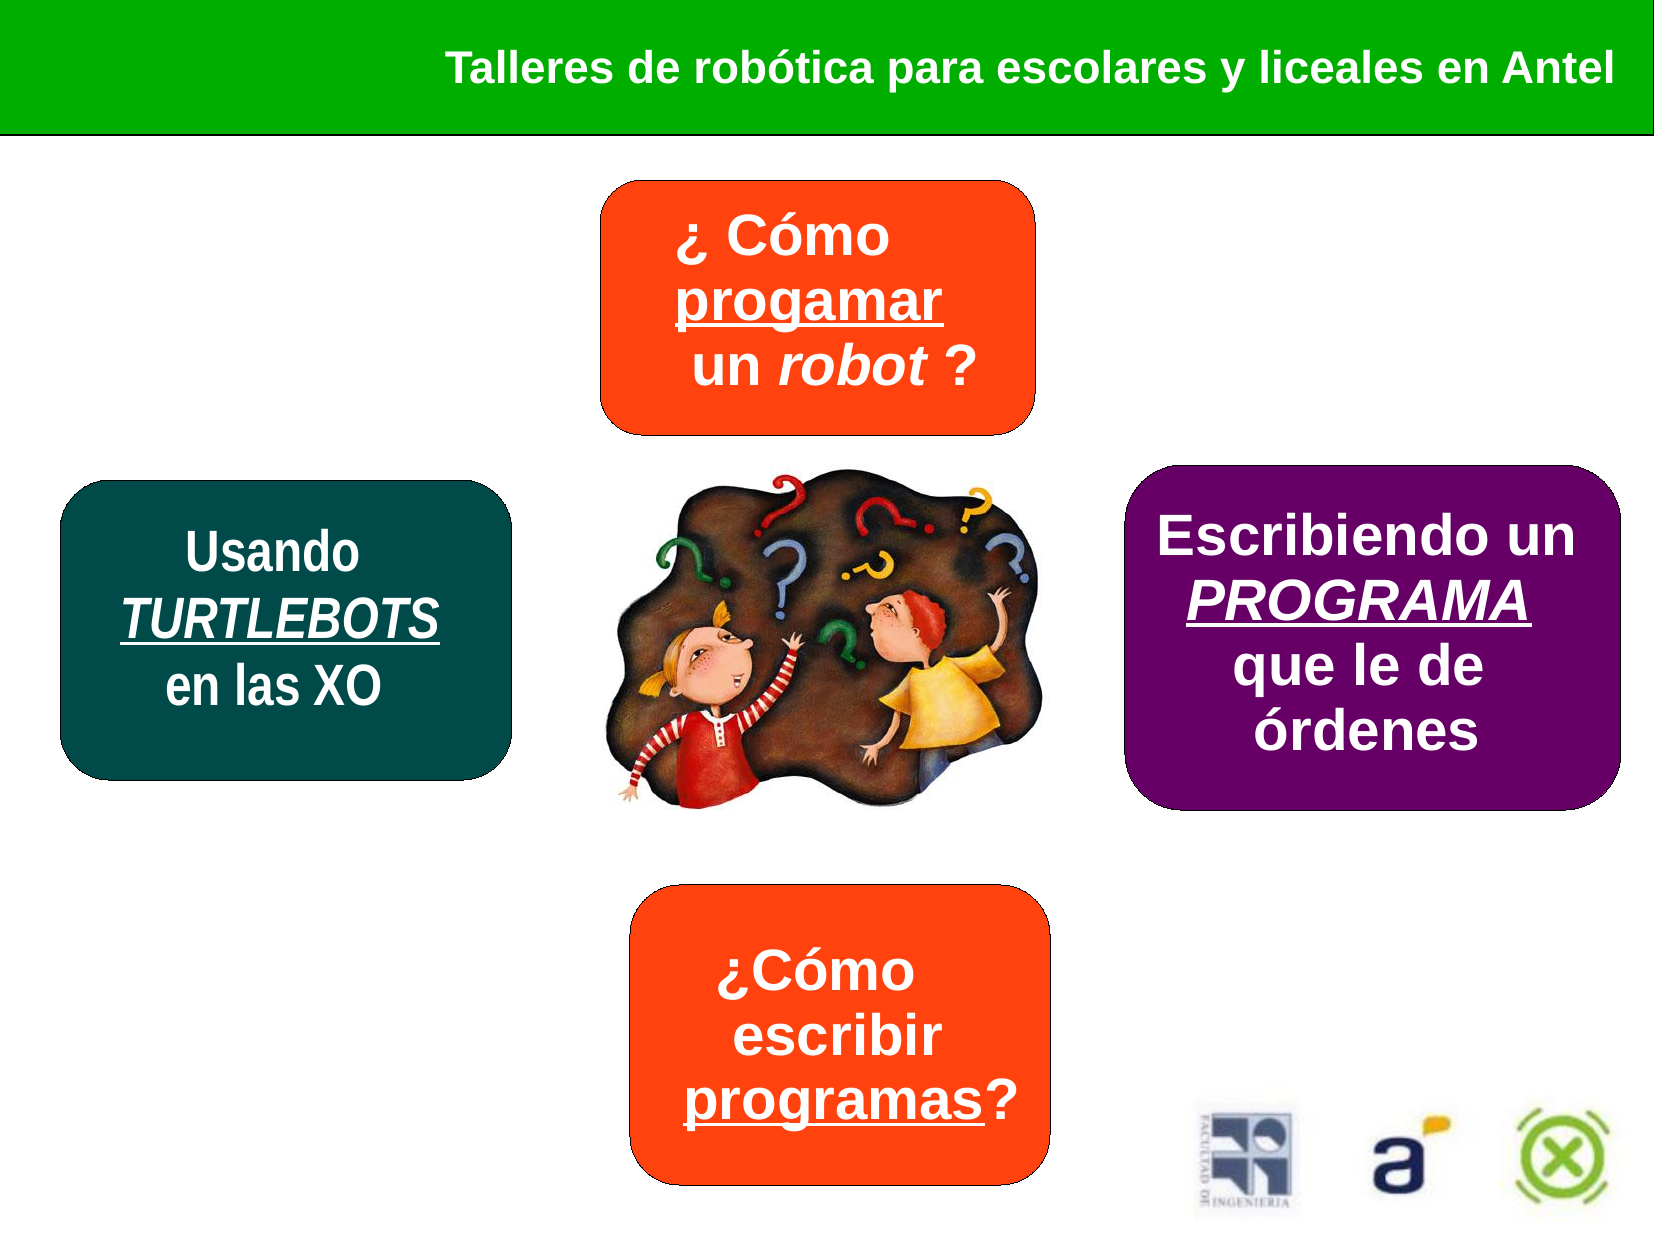

Talleres de robótica para escolares y liceales en Antel
¿ Cómo
progamar
 un robot ?
Escribiendo un
PROGRAMA
que le de
órdenes
Usando
TURTLEBOTS
en las XO
COMPORTAMIENTO
 ¿Cómo
 escribir
 programas?